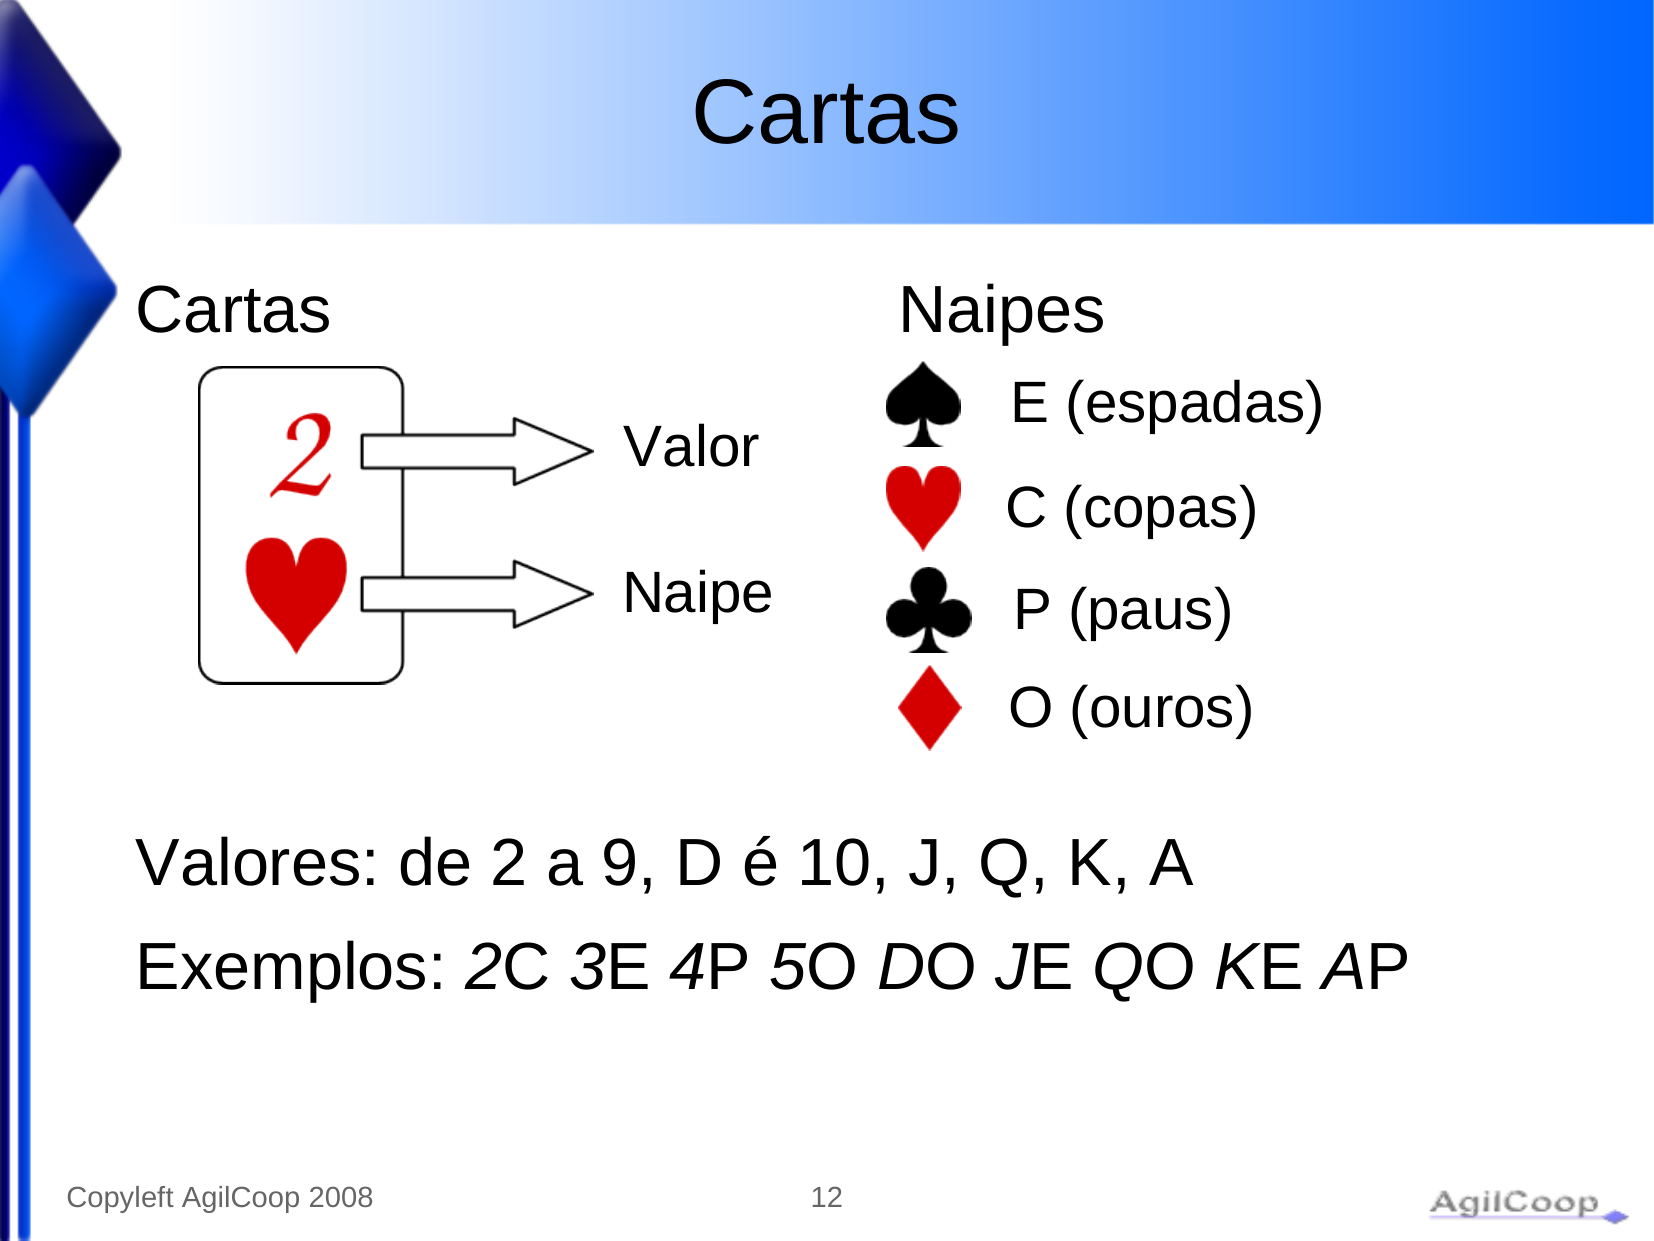

# Cartas
Cartas
Valores: de 2 a 9, D é 10, J, Q, K, A
Exemplos: 2C 3E 4P 5O DO JE QO KE AP
Naipes
E (espadas)
Valor
C (copas)
Naipe
P (paus)
O (ouros)
Copyleft AgilCoop 2008
12